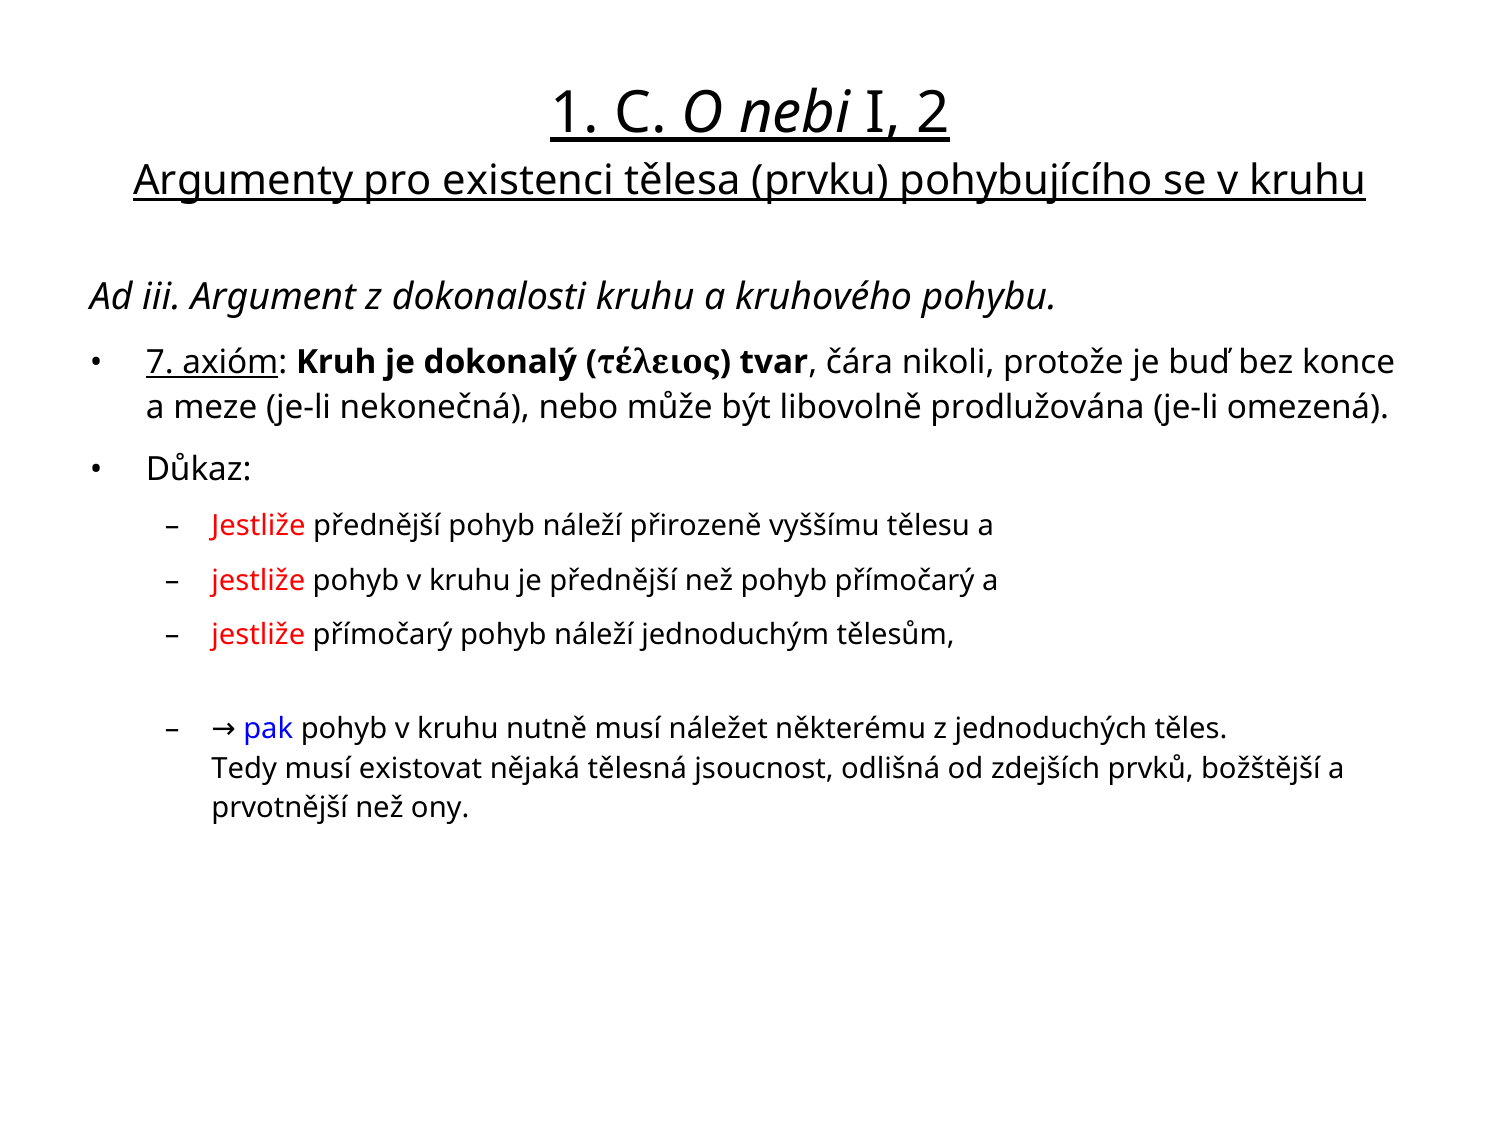

# 1. C. O nebi I, 2 Argumenty pro existenci tělesa (prvku) pohybujícího se v kruhu
Ad iii. Argument z dokonalosti kruhu a kruhového pohybu.
7. axióm: Kruh je dokonalý (τέλειος) tvar, čára nikoli, protože je buď bez konce a meze (je-li nekonečná), nebo může být libovolně prodlužována (je-li omezená).
Důkaz:
Jestliže přednější pohyb náleží přirozeně vyššímu tělesu a
jestliže pohyb v kruhu je přednější než pohyb přímočarý a
jestliže přímočarý pohyb náleží jednoduchým tělesům,
→ pak pohyb v kruhu nutně musí náležet některému z jednoduchých těles.
Tedy musí existovat nějaká tělesná jsoucnost, odlišná od zdejších prvků, božštější a prvotnější než ony.